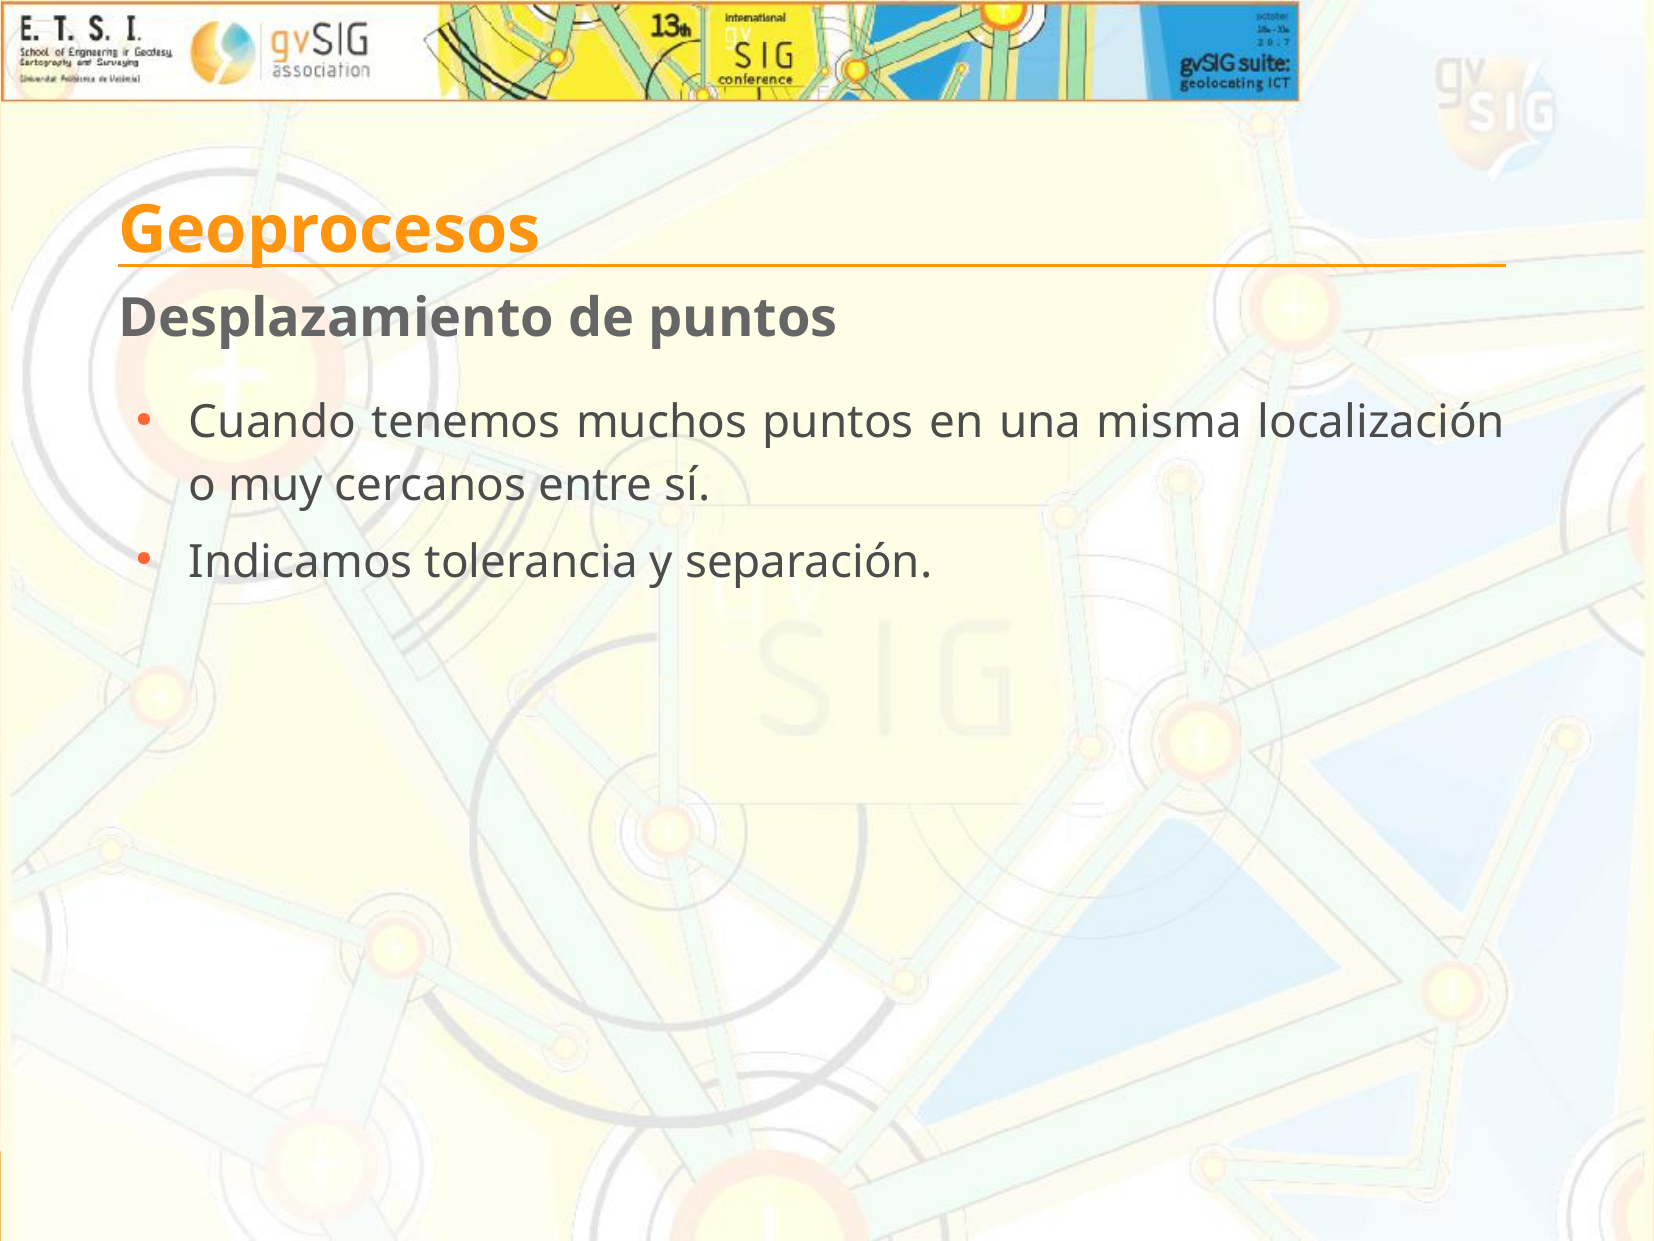

# Geoprocesos
Desplazamiento de puntos
Cuando tenemos muchos puntos en una misma localización o muy cercanos entre sí.
Indicamos tolerancia y separación.